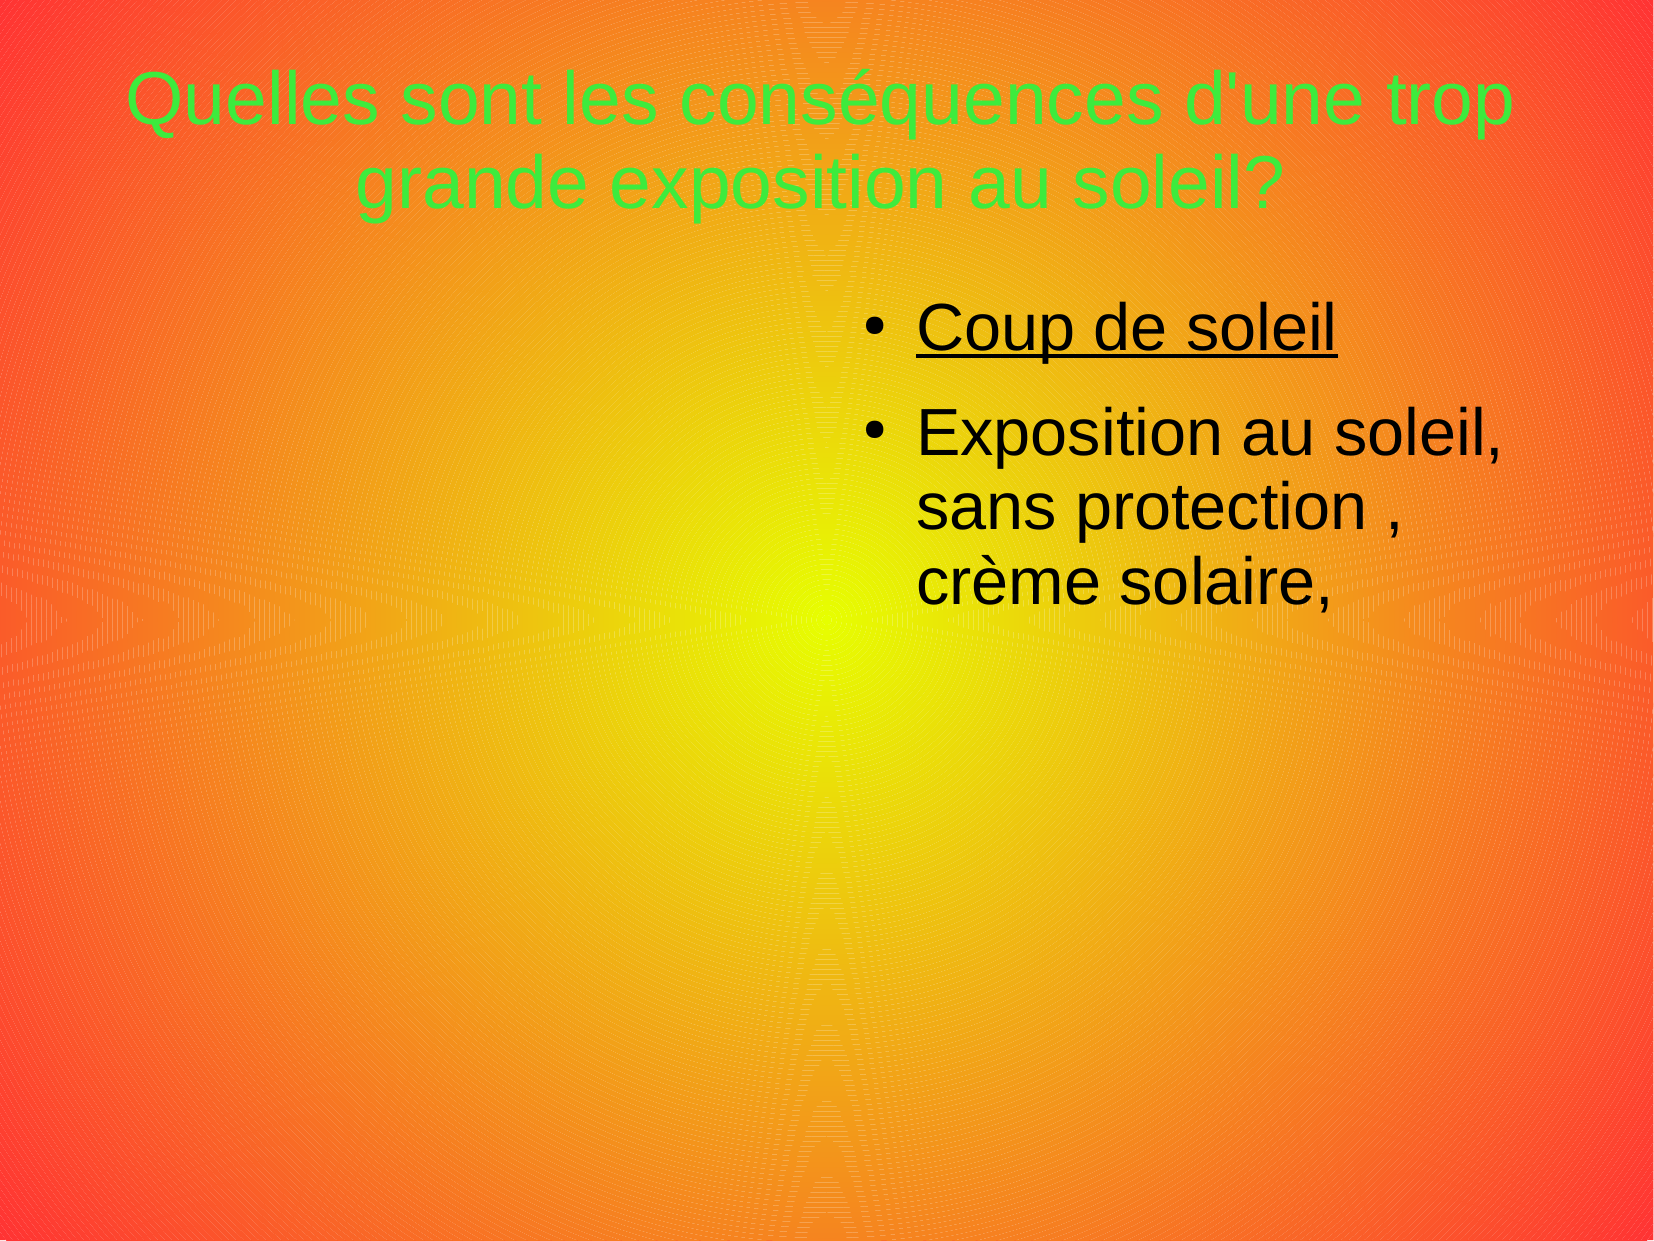

# Quelles sont les conséquences d'une trop grande exposition au soleil?
Coup de soleil
Exposition au soleil, sans protection , crème solaire,